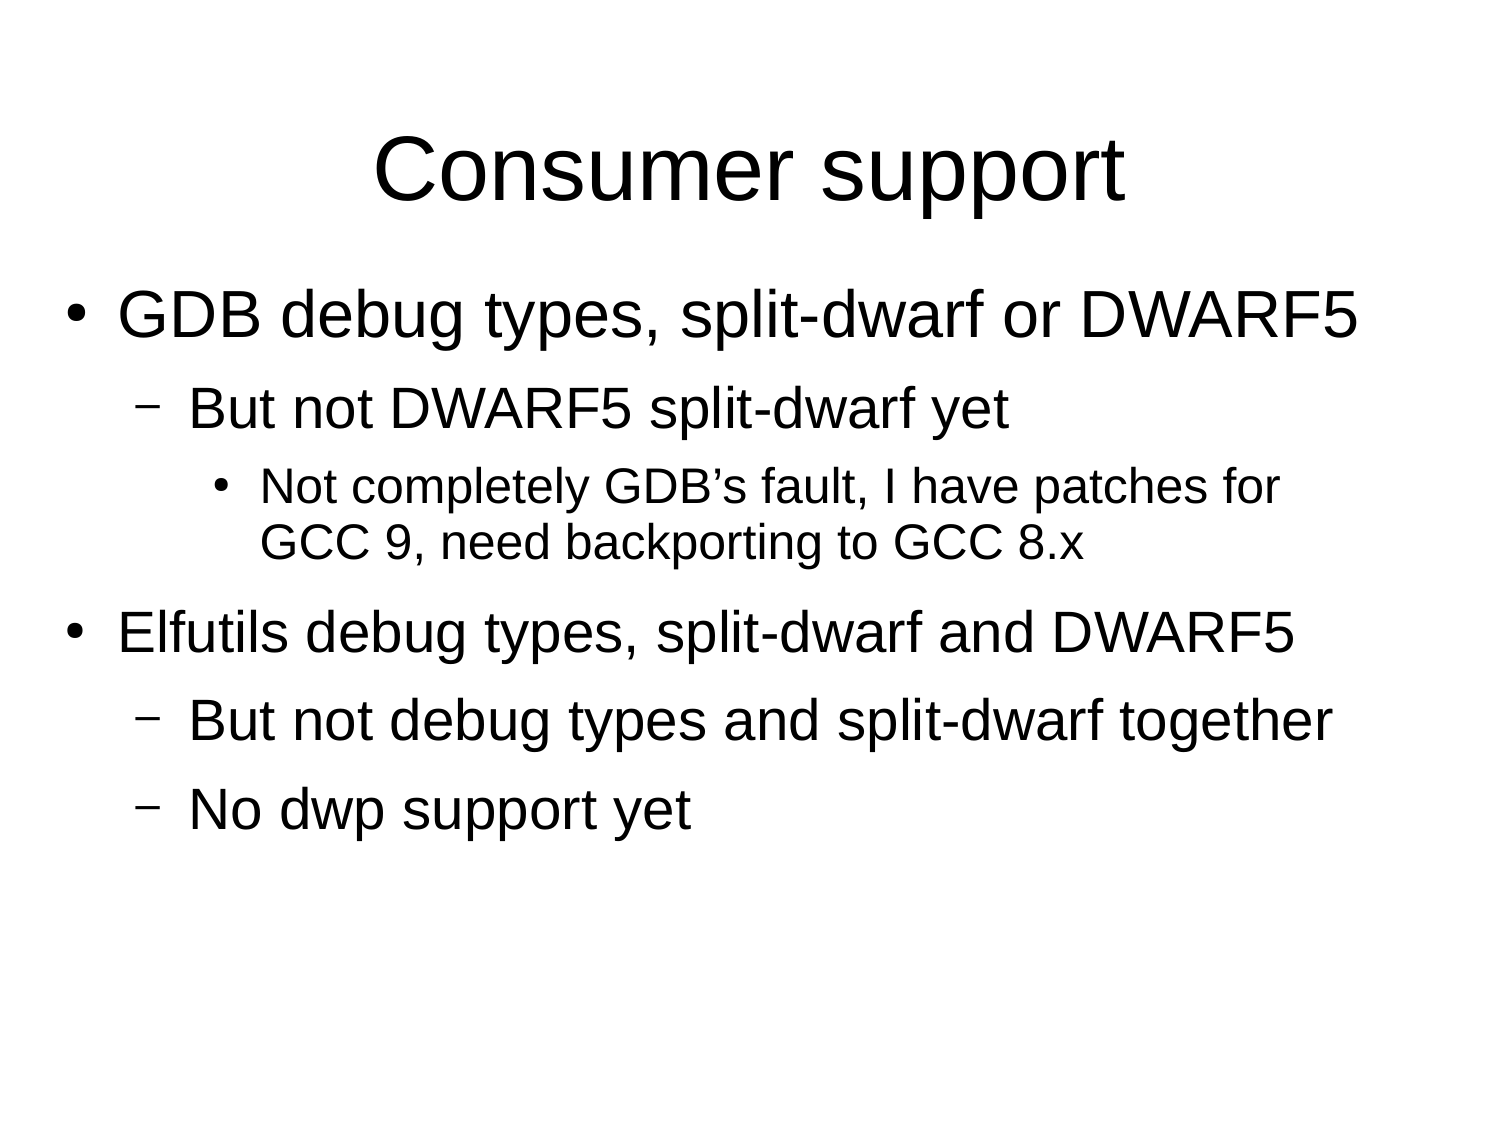

# Consumer support
GDB debug types, split-dwarf or DWARF5
But not DWARF5 split-dwarf yet
Not completely GDB’s fault, I have patches for GCC 9, need backporting to GCC 8.x
Elfutils debug types, split-dwarf and DWARF5
But not debug types and split-dwarf together
No dwp support yet